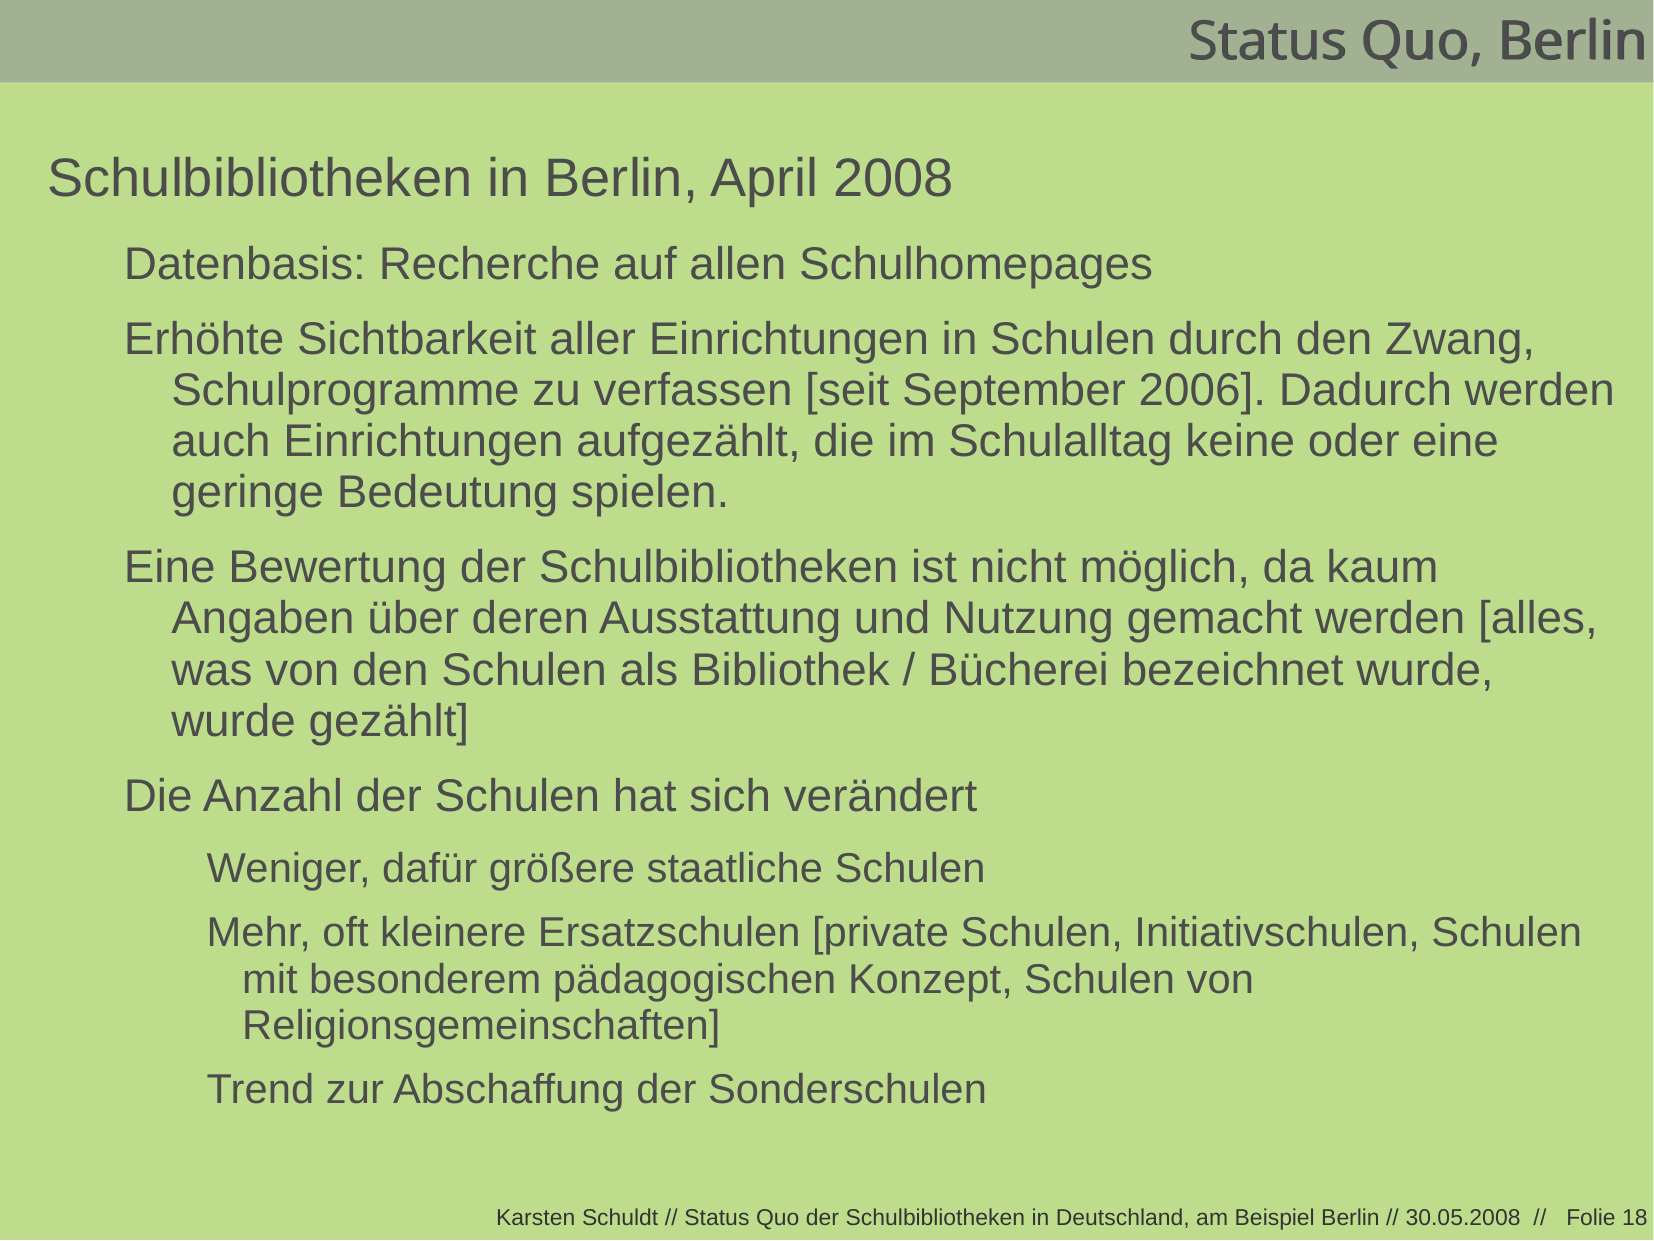

# Status Quo, Berlin
Schulbibliotheken in Berlin, April 2008
Datenbasis: Recherche auf allen Schulhomepages
Erhöhte Sichtbarkeit aller Einrichtungen in Schulen durch den Zwang, Schulprogramme zu verfassen [seit September 2006]. Dadurch werden auch Einrichtungen aufgezählt, die im Schulalltag keine oder eine geringe Bedeutung spielen.
Eine Bewertung der Schulbibliotheken ist nicht möglich, da kaum Angaben über deren Ausstattung und Nutzung gemacht werden [alles, was von den Schulen als Bibliothek / Bücherei bezeichnet wurde, wurde gezählt]
Die Anzahl der Schulen hat sich verändert
Weniger, dafür größere staatliche Schulen
Mehr, oft kleinere Ersatzschulen [private Schulen, Initiativschulen, Schulen mit besonderem pädagogischen Konzept, Schulen von Religionsgemeinschaften]
Trend zur Abschaffung der Sonderschulen
18